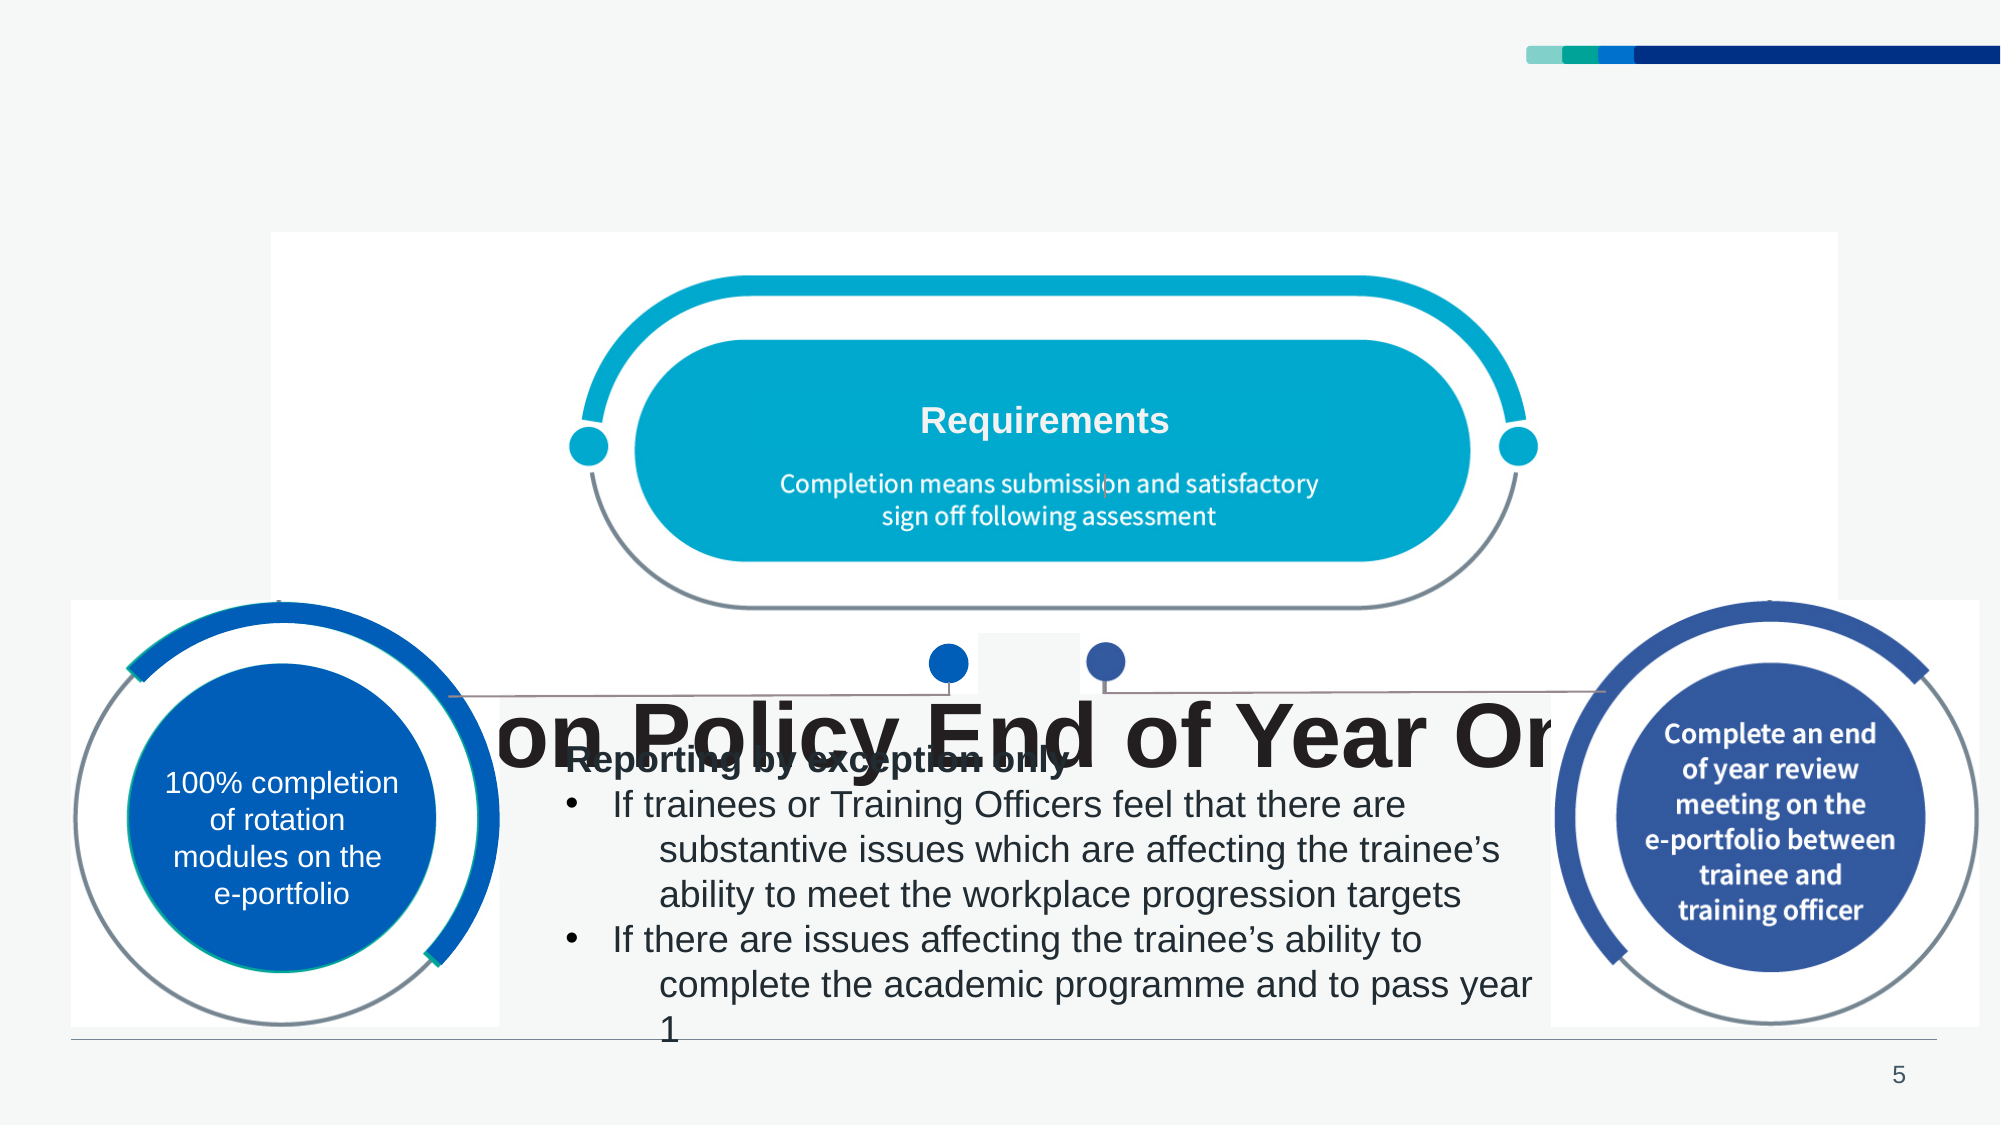

Requirements
# Progression Policy End of Year One
100% completion
of rotation
modules on the
e-portfolio
Reporting by exception only
If trainees or Training Officers feel that there are substantive issues which are affecting the trainee’s ability to meet the workplace progression targets
If there are issues affecting the trainee’s ability to complete the academic programme and to pass year 1